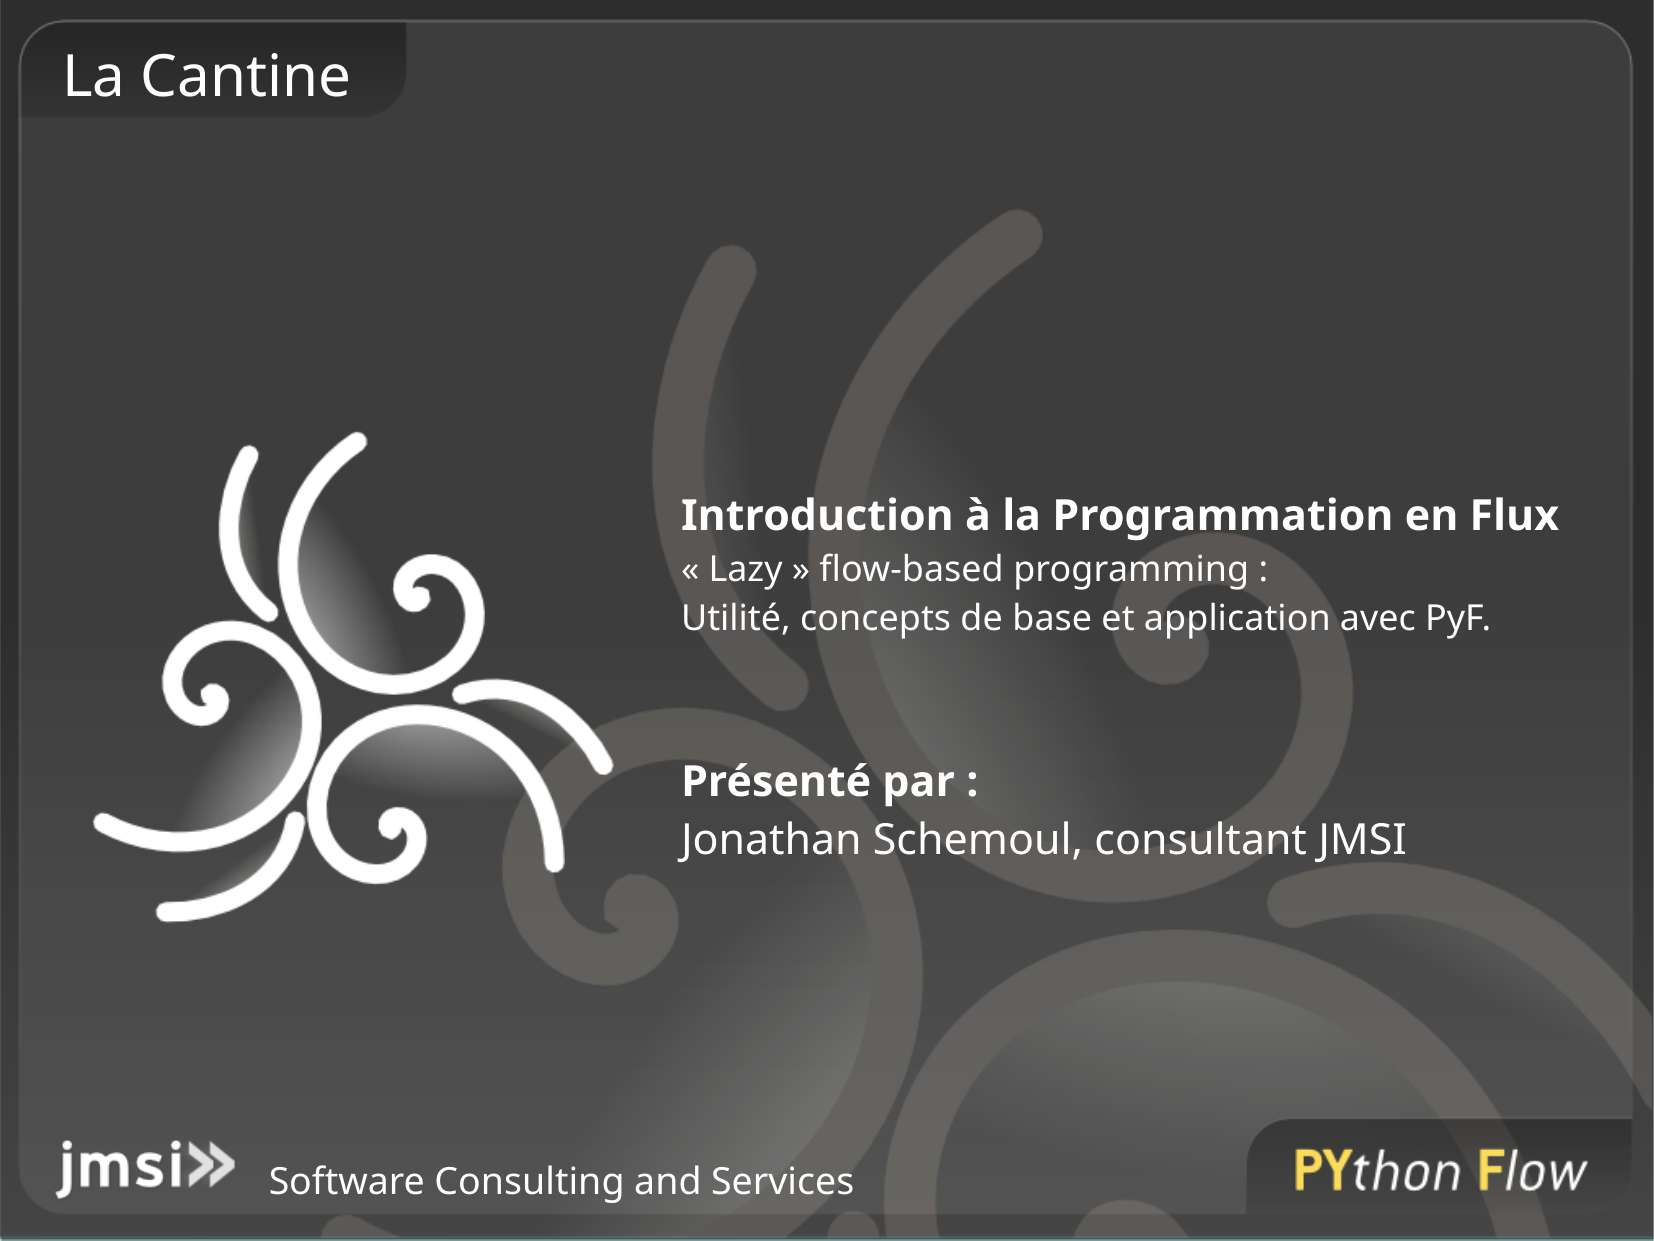

# La Cantine
Introduction à la Programmation en Flux
« Lazy » flow-based programming :
Utilité, concepts de base et application avec PyF.
Présenté par :
Jonathan Schemoul, consultant JMSI